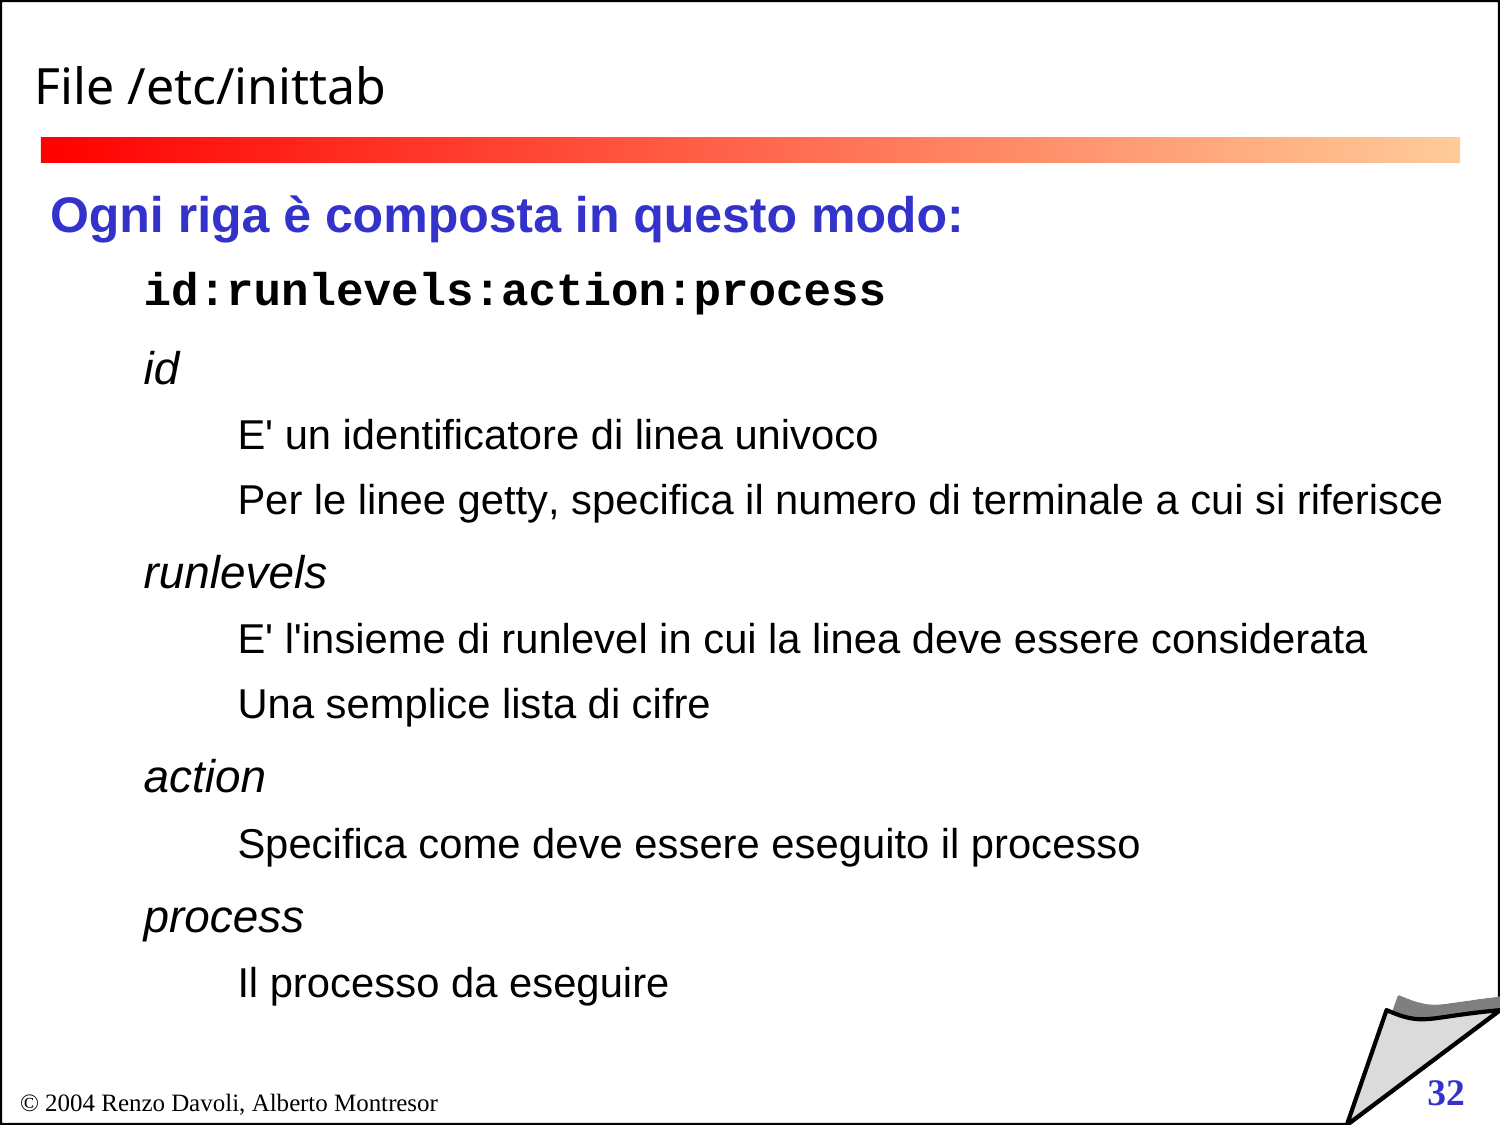

# File /etc/inittab
Ogni riga è composta in questo modo:
id:runlevels:action:process
id
E' un identificatore di linea univoco
Per le linee getty, specifica il numero di terminale a cui si riferisce
runlevels
E' l'insieme di runlevel in cui la linea deve essere considerata
Una semplice lista di cifre
action
Specifica come deve essere eseguito il processo
process
Il processo da eseguire